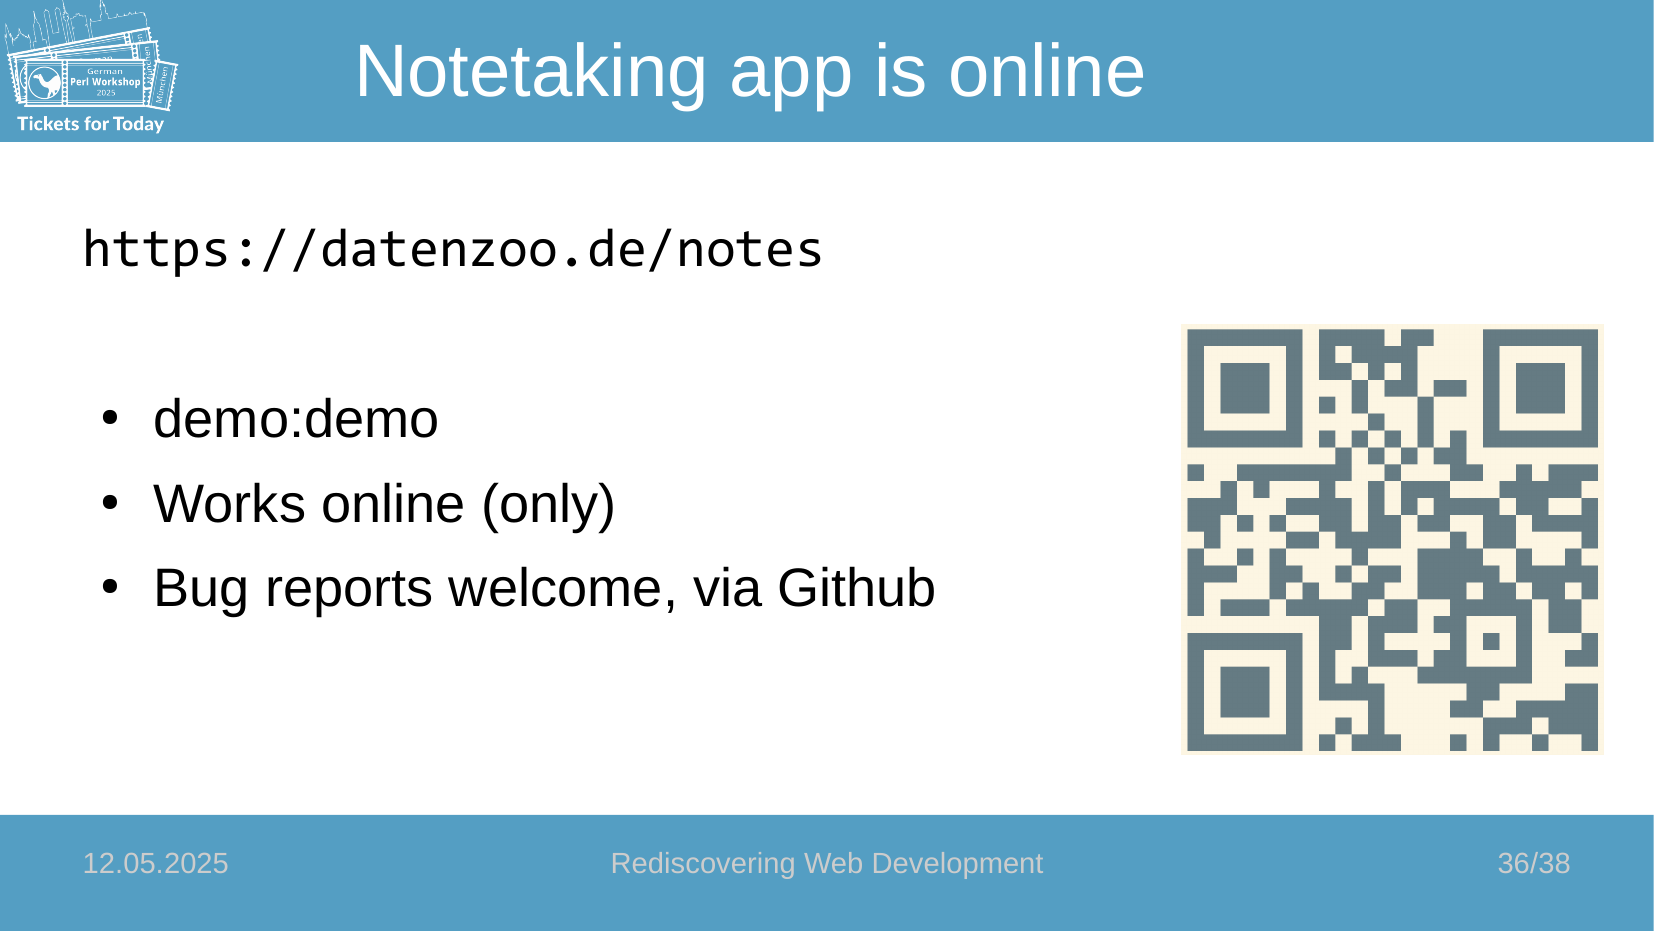

# Notetaking app is online
https://datenzoo.de/notes
demo:demo
Works online (only)
Bug reports welcome, via Github
08. März 2019
36